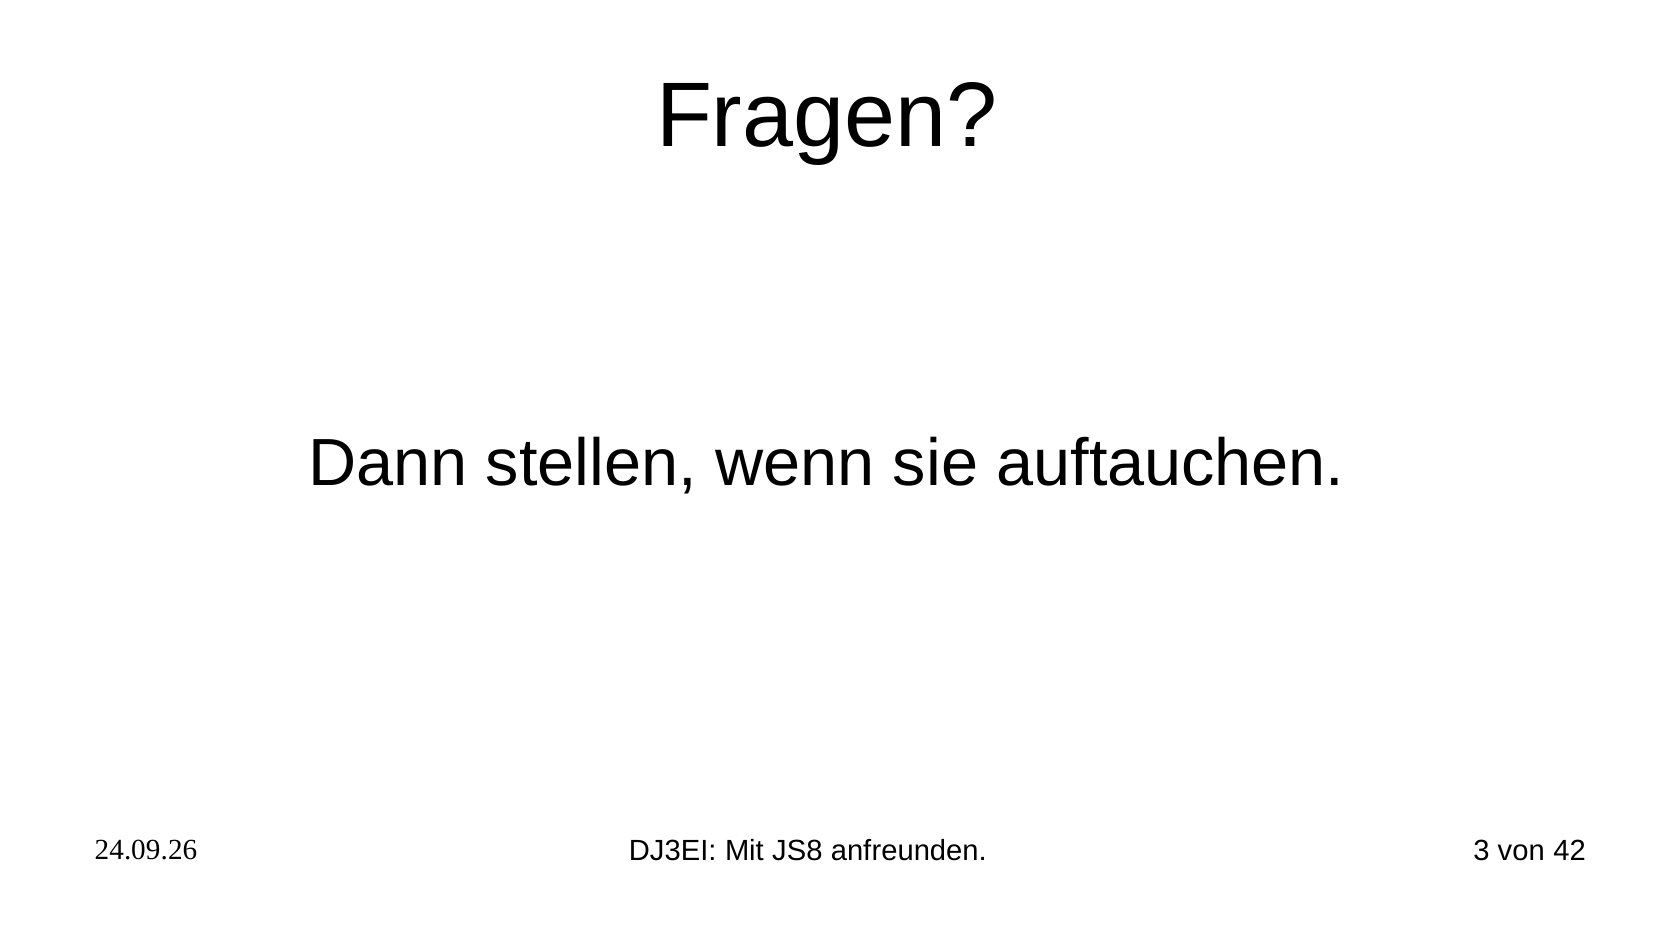

# Fragen?
Dann stellen, wenn sie auftauchen.
3